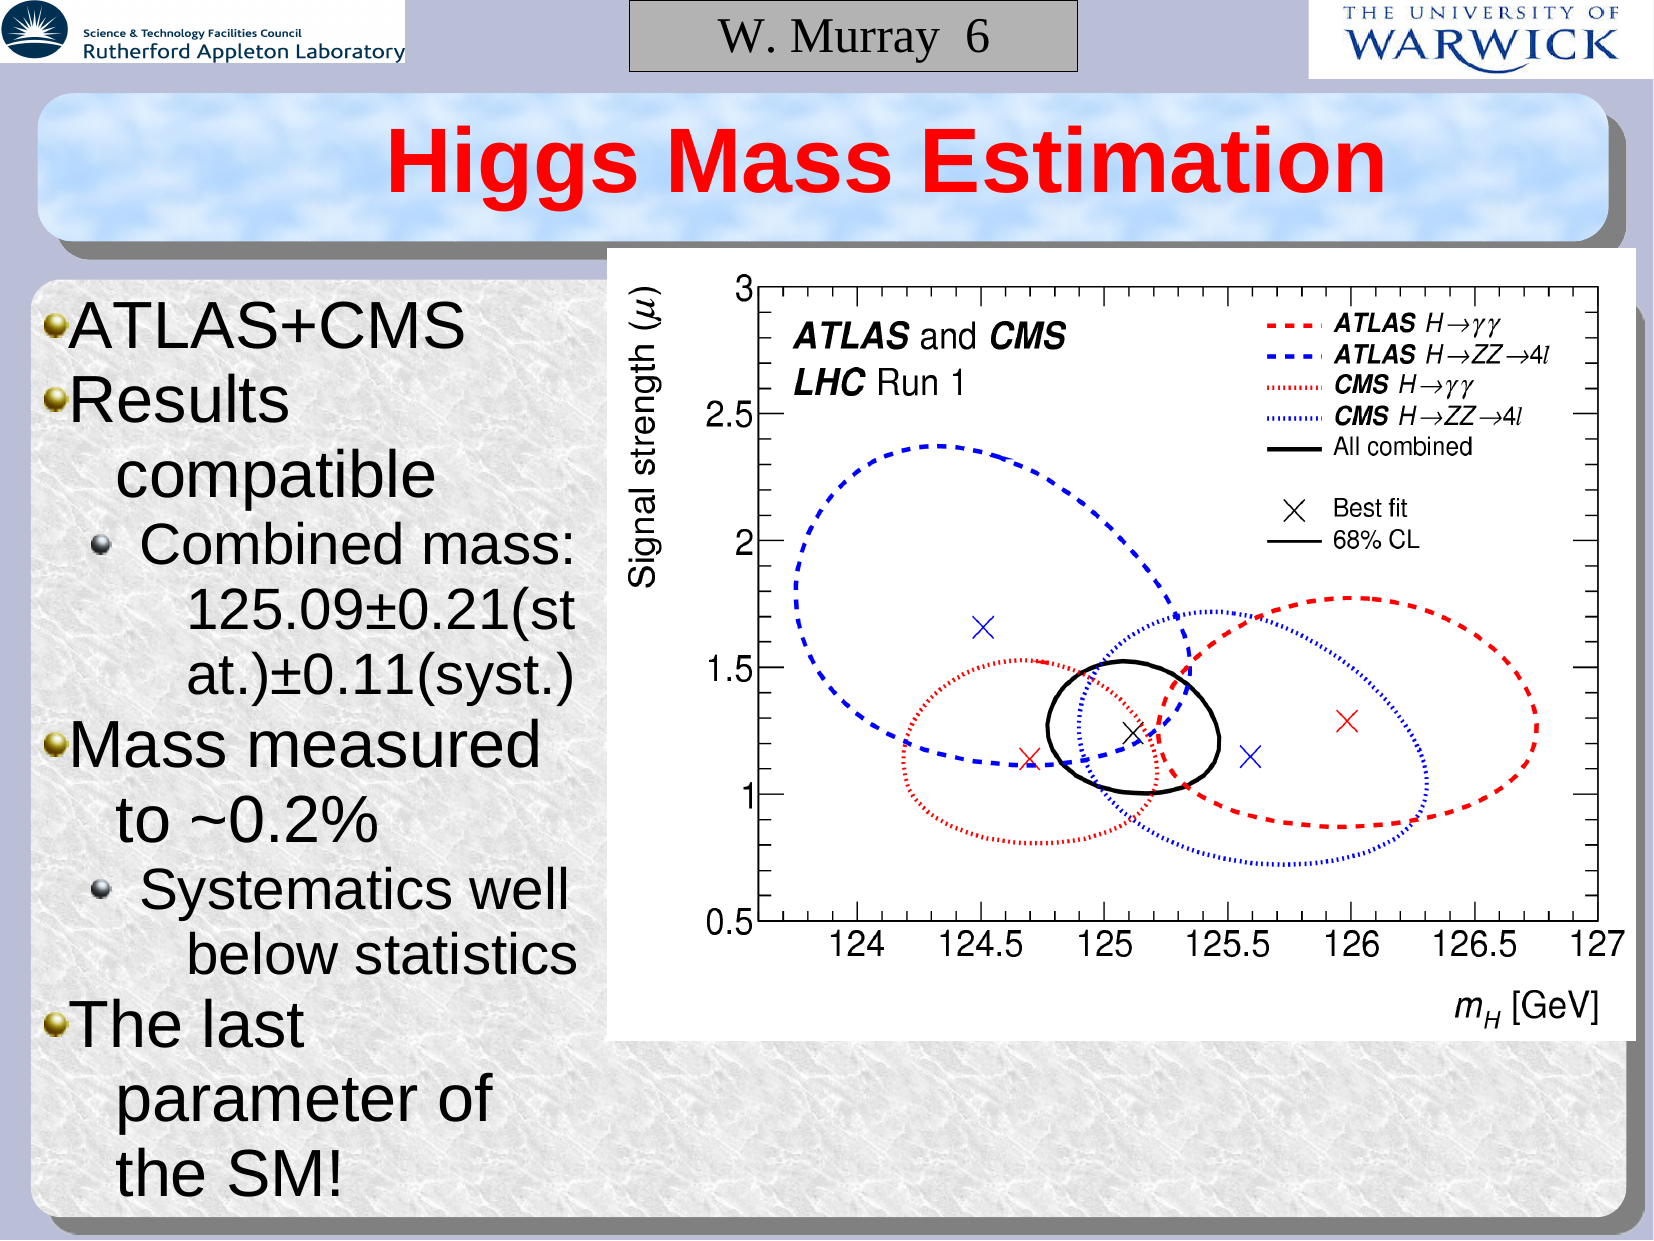

# Higgs Mass Estimation
ATLAS+CMS
Results compatible
Combined mass: 125.09±0.21(stat.)±0.11(syst.)
Mass measured to ~0.2%
Systematics well below statistics
The last parameter of the SM!